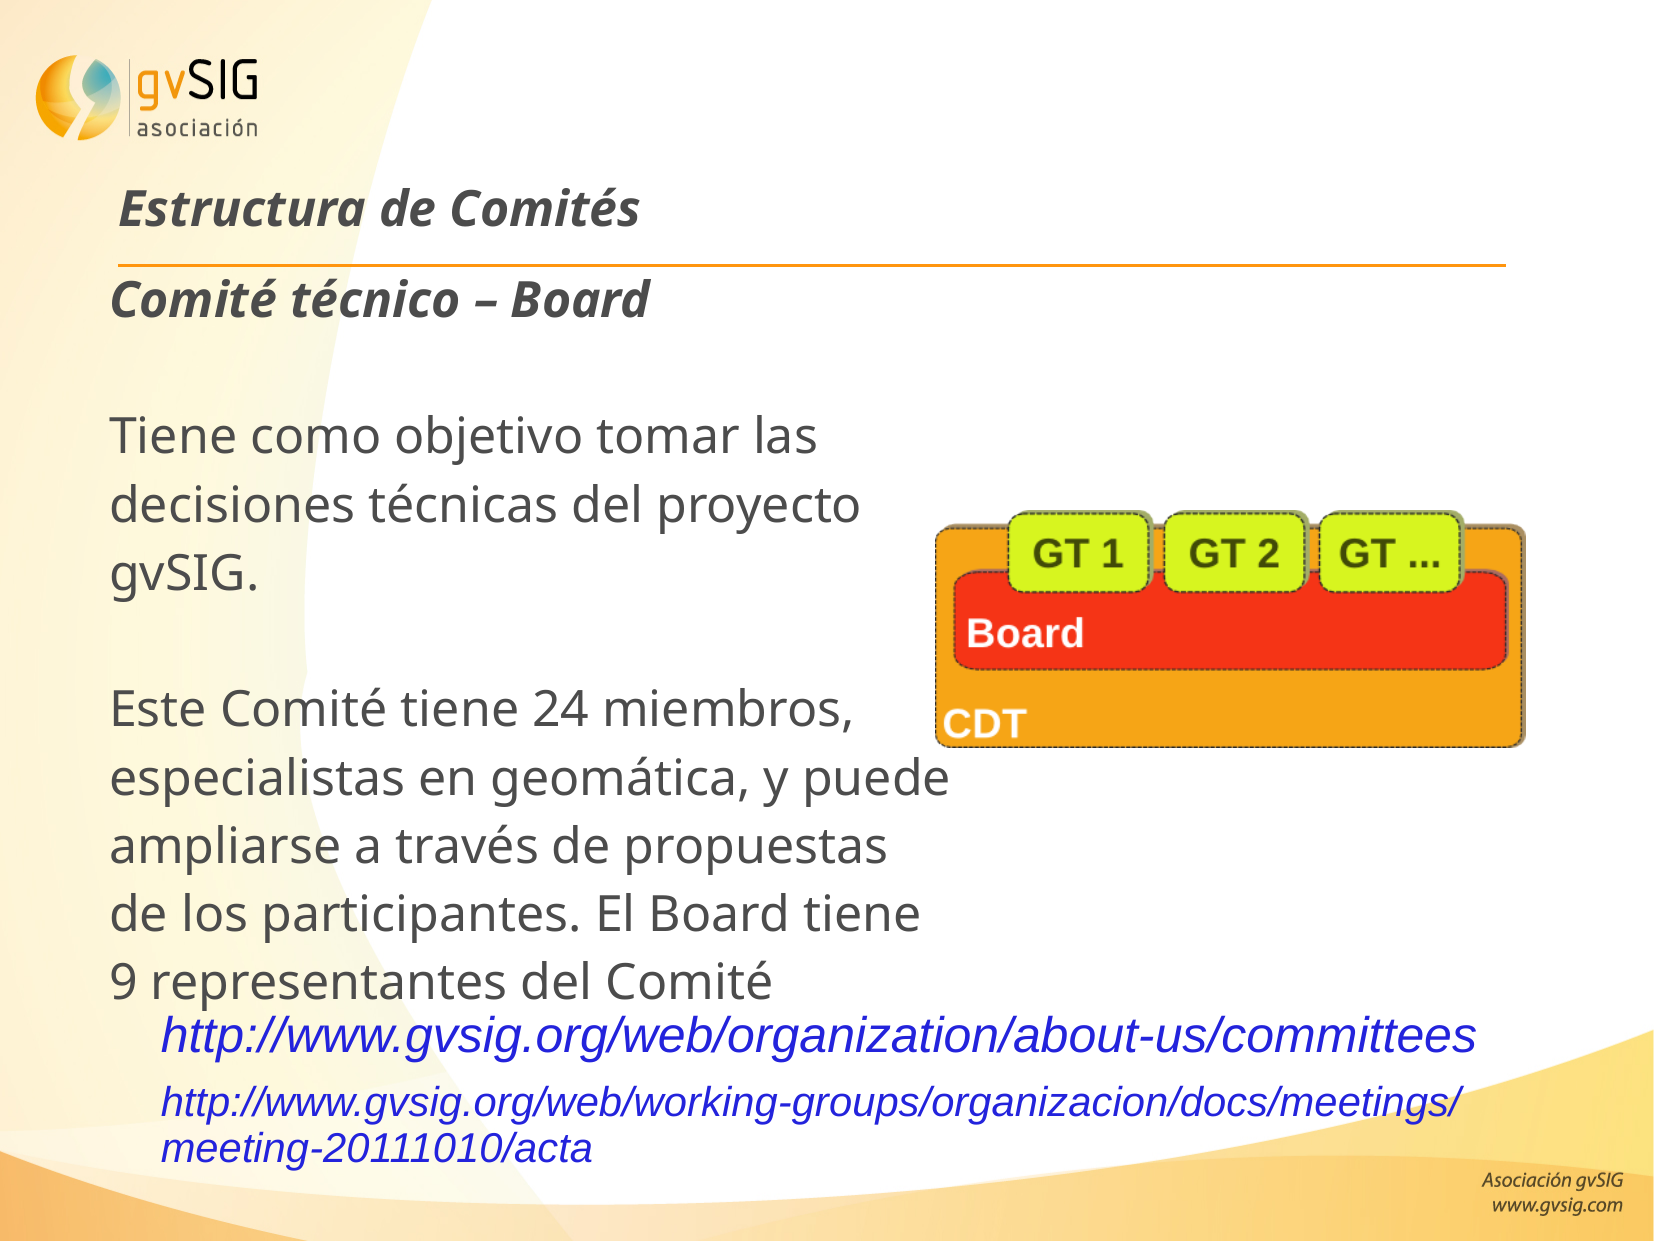

Estructura de Comités
Comité técnico – Board
Tiene como objetivo tomar las decisiones técnicas del proyecto gvSIG.
Este Comité tiene 24 miembros, especialistas en geomática, y puede ampliarse a través de propuestas de los participantes. El Board tiene 9 representantes del Comité
http://www.gvsig.org/web/organization/about-us/committees
http://www.gvsig.org/web/working-groups/organizacion/docs/meetings/meeting-20111010/acta